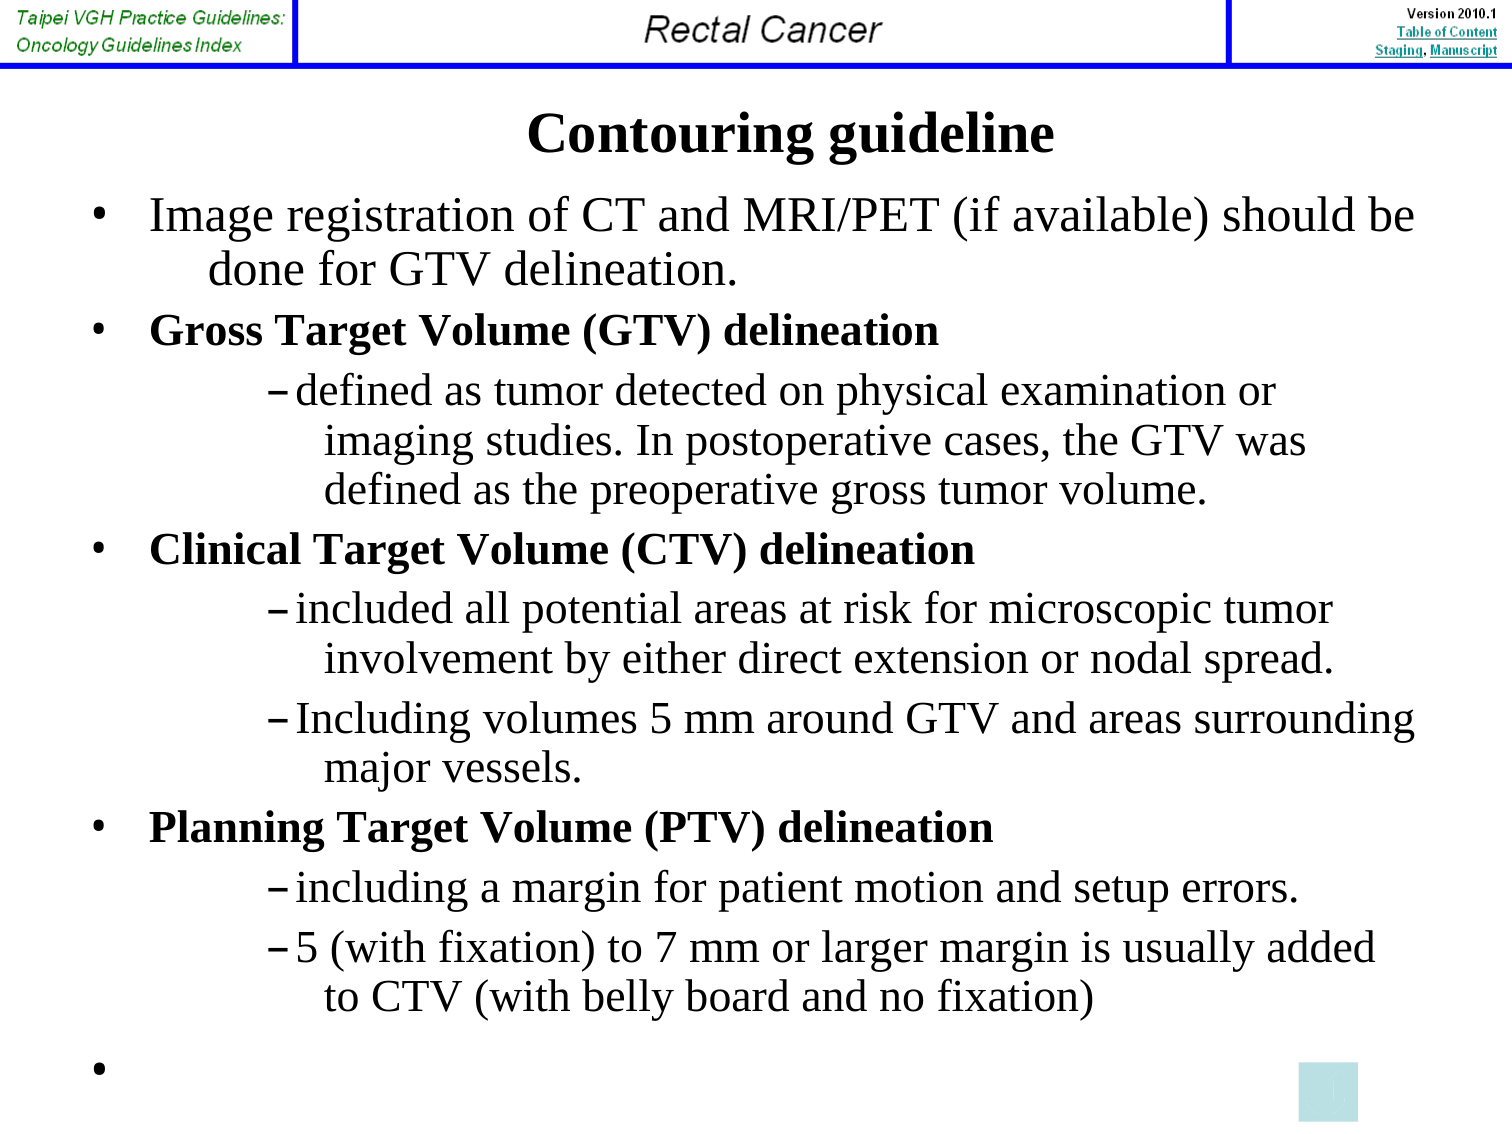

# Contouring guideline
Image registration of CT and MRI/PET (if available) should be done for GTV delineation.
Gross Target Volume (GTV) delineation
defined as tumor detected on physical examination or imaging studies. In postoperative cases, the GTV was defined as the preoperative gross tumor volume.
Clinical Target Volume (CTV) delineation
included all potential areas at risk for microscopic tumor involvement by either direct extension or nodal spread.
Including volumes 5 mm around GTV and areas surrounding major vessels.
Planning Target Volume (PTV) delineation
including a margin for patient motion and setup errors.
5 (with fixation) to 7 mm or larger margin is usually added to CTV (with belly board and no fixation)